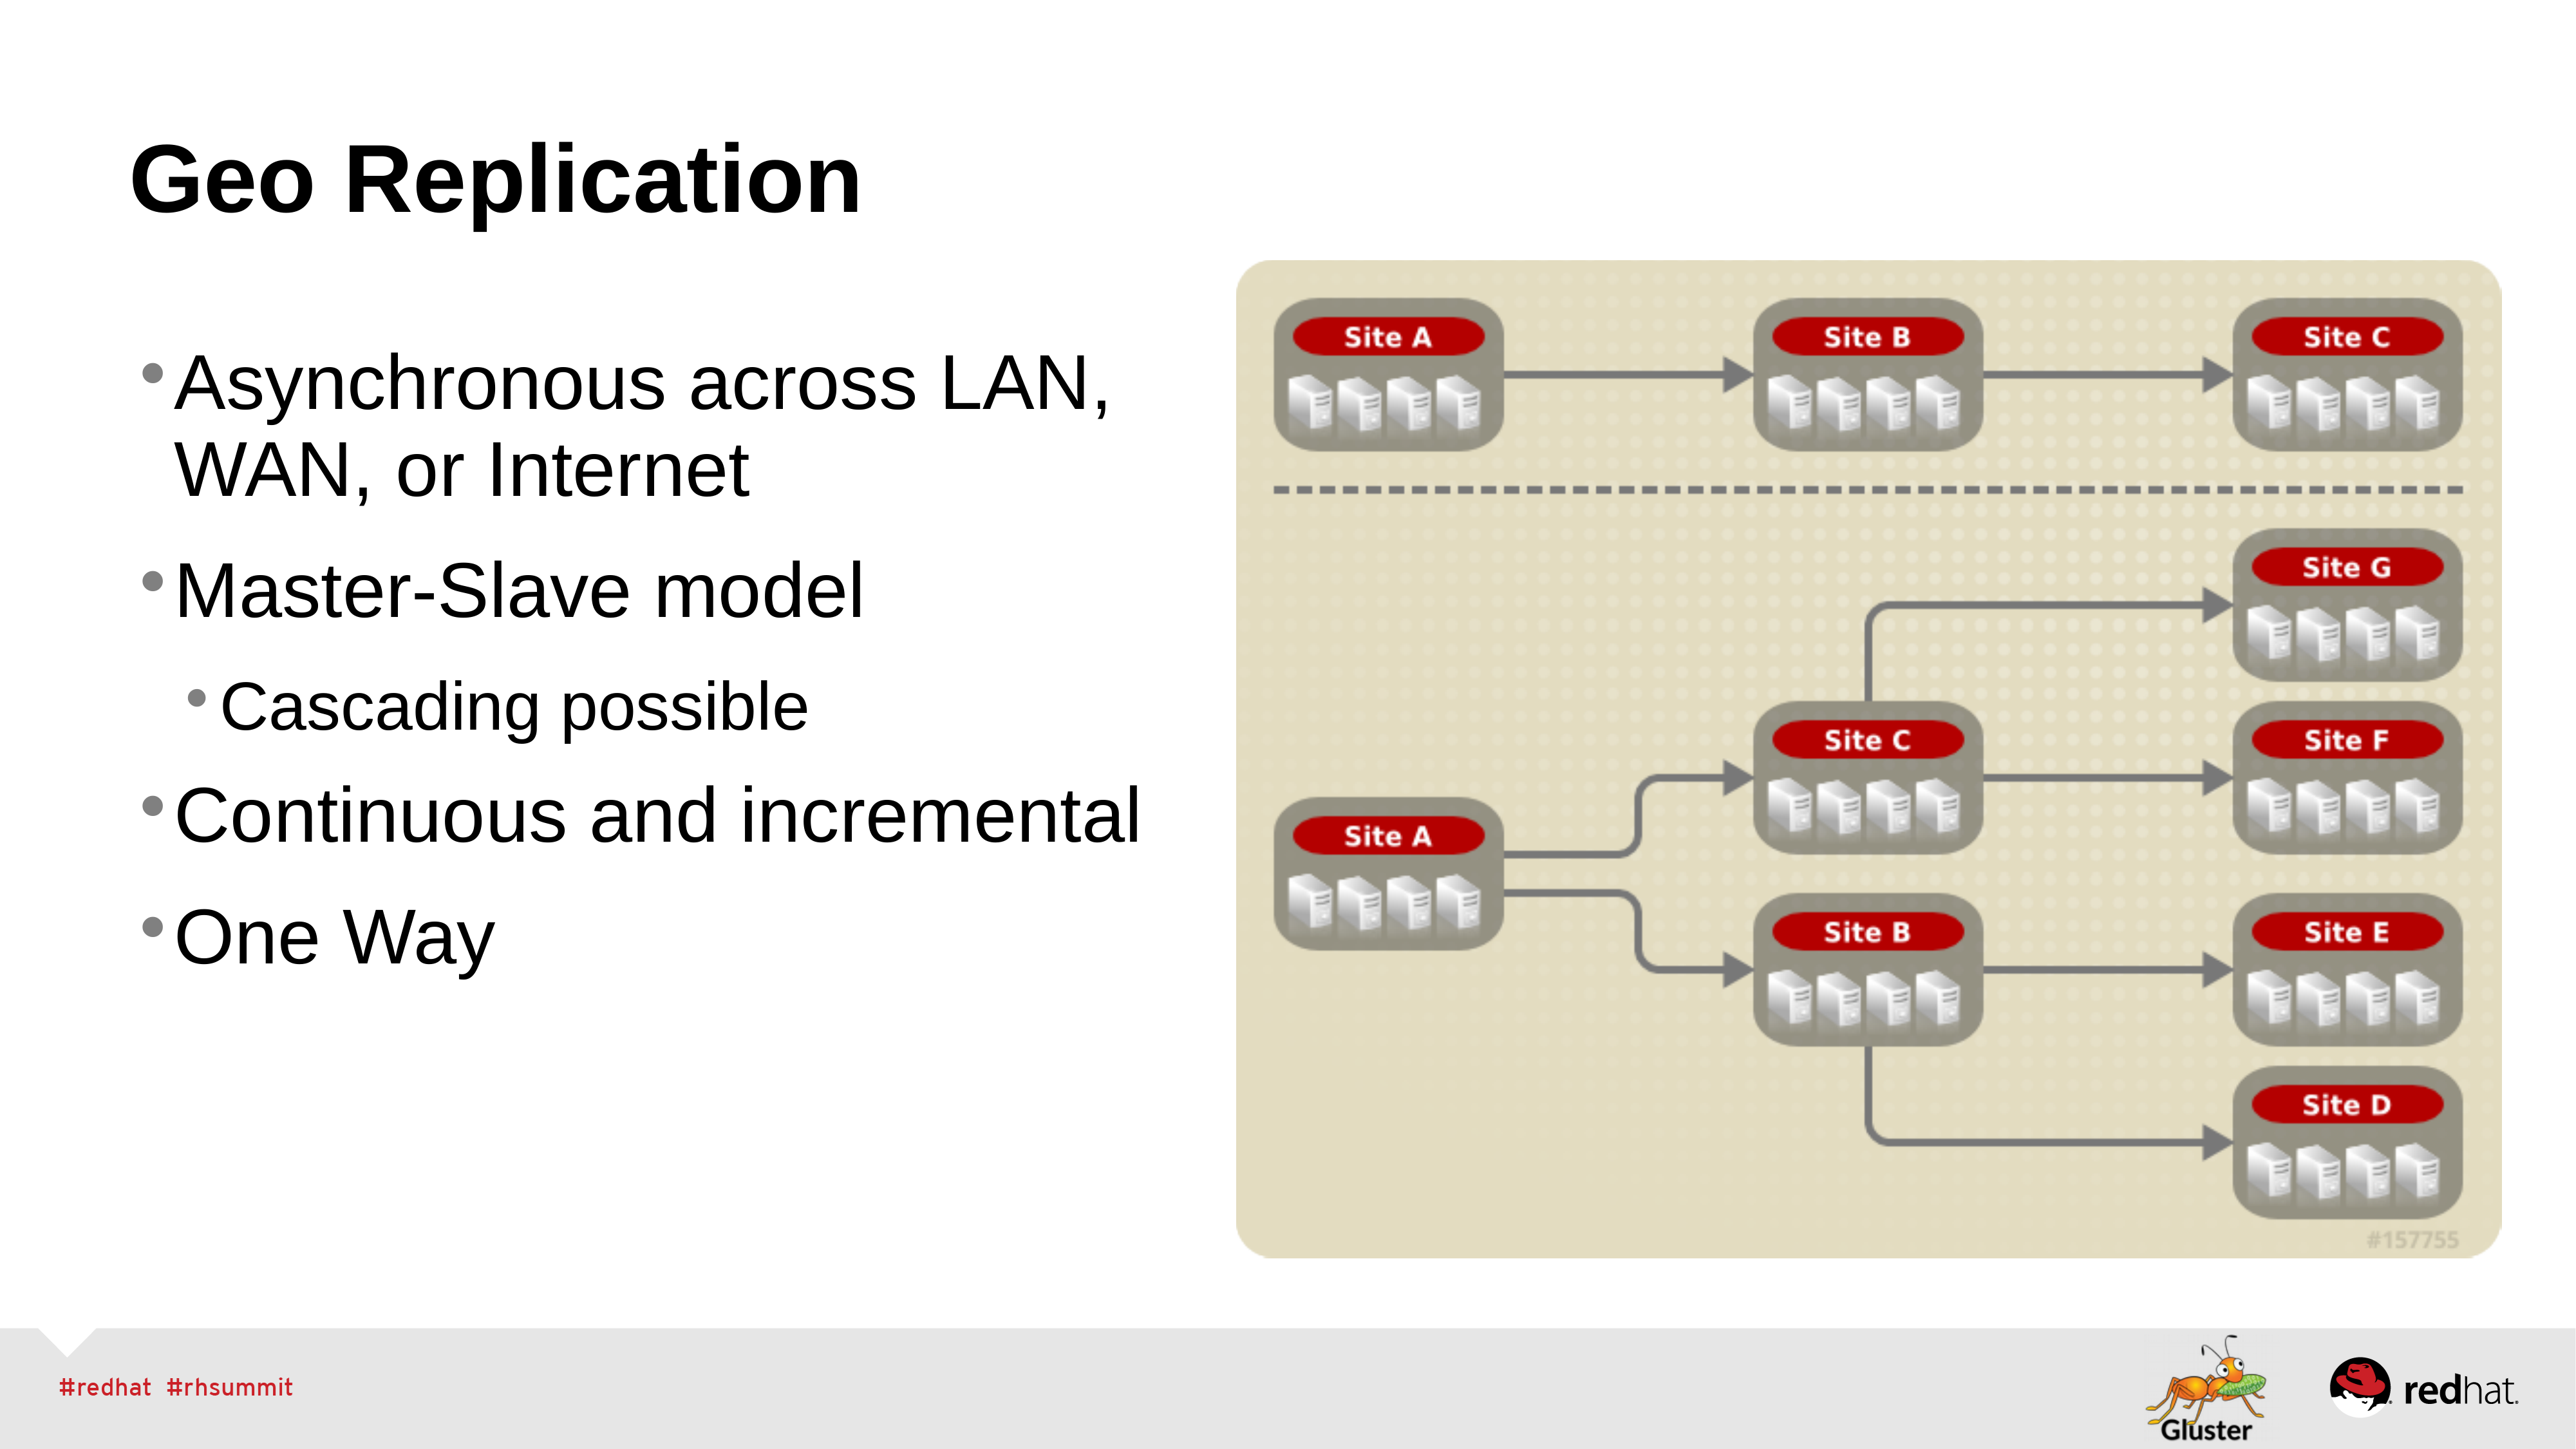

# Geo Replication
Asynchronous across LAN, WAN, or Internet
Master-Slave model
Cascading possible
Continuous and incremental
One Way